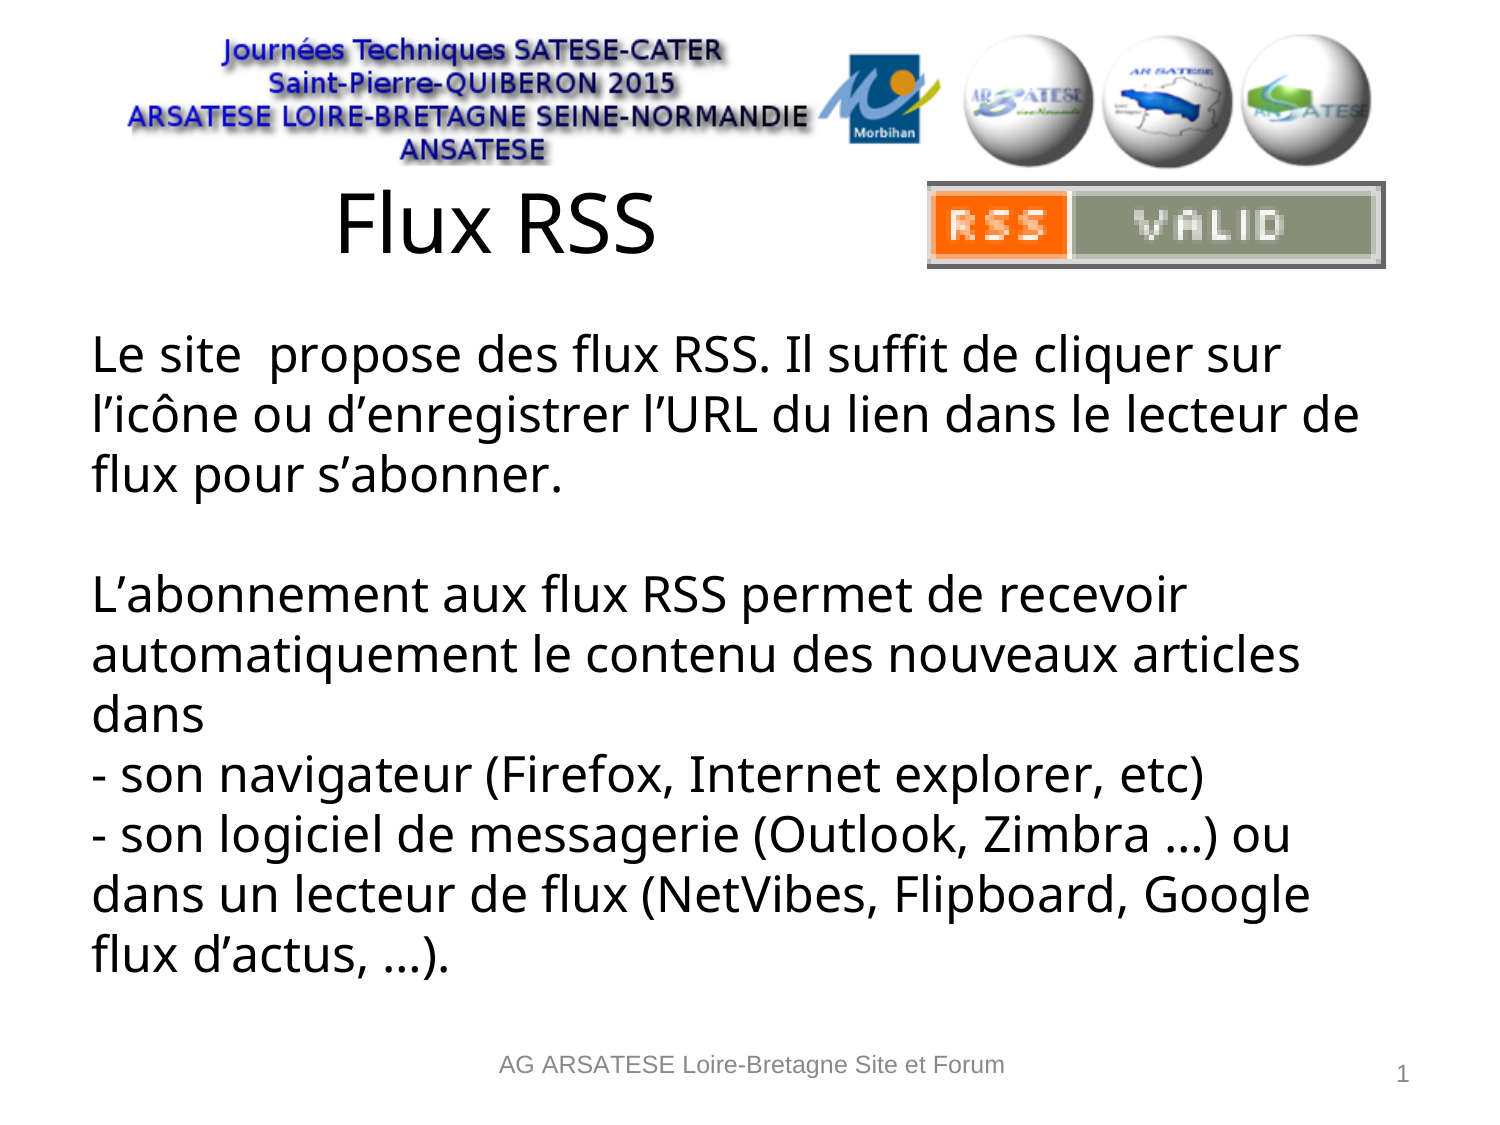

# Flux RSS
Le site propose des flux RSS. Il suffit de cliquer sur l’icône ou d’enregistrer l’URL du lien dans le lecteur de flux pour s’abonner.
L’abonnement aux flux RSS permet de recevoir automatiquement le contenu des nouveaux articles dans
- son navigateur (Firefox, Internet explorer, etc)
- son logiciel de messagerie (Outlook, Zimbra …) ou dans un lecteur de flux (NetVibes, Flipboard, Google flux d’actus, …).
AG ARSATESE Loire-Bretagne Site et Forum